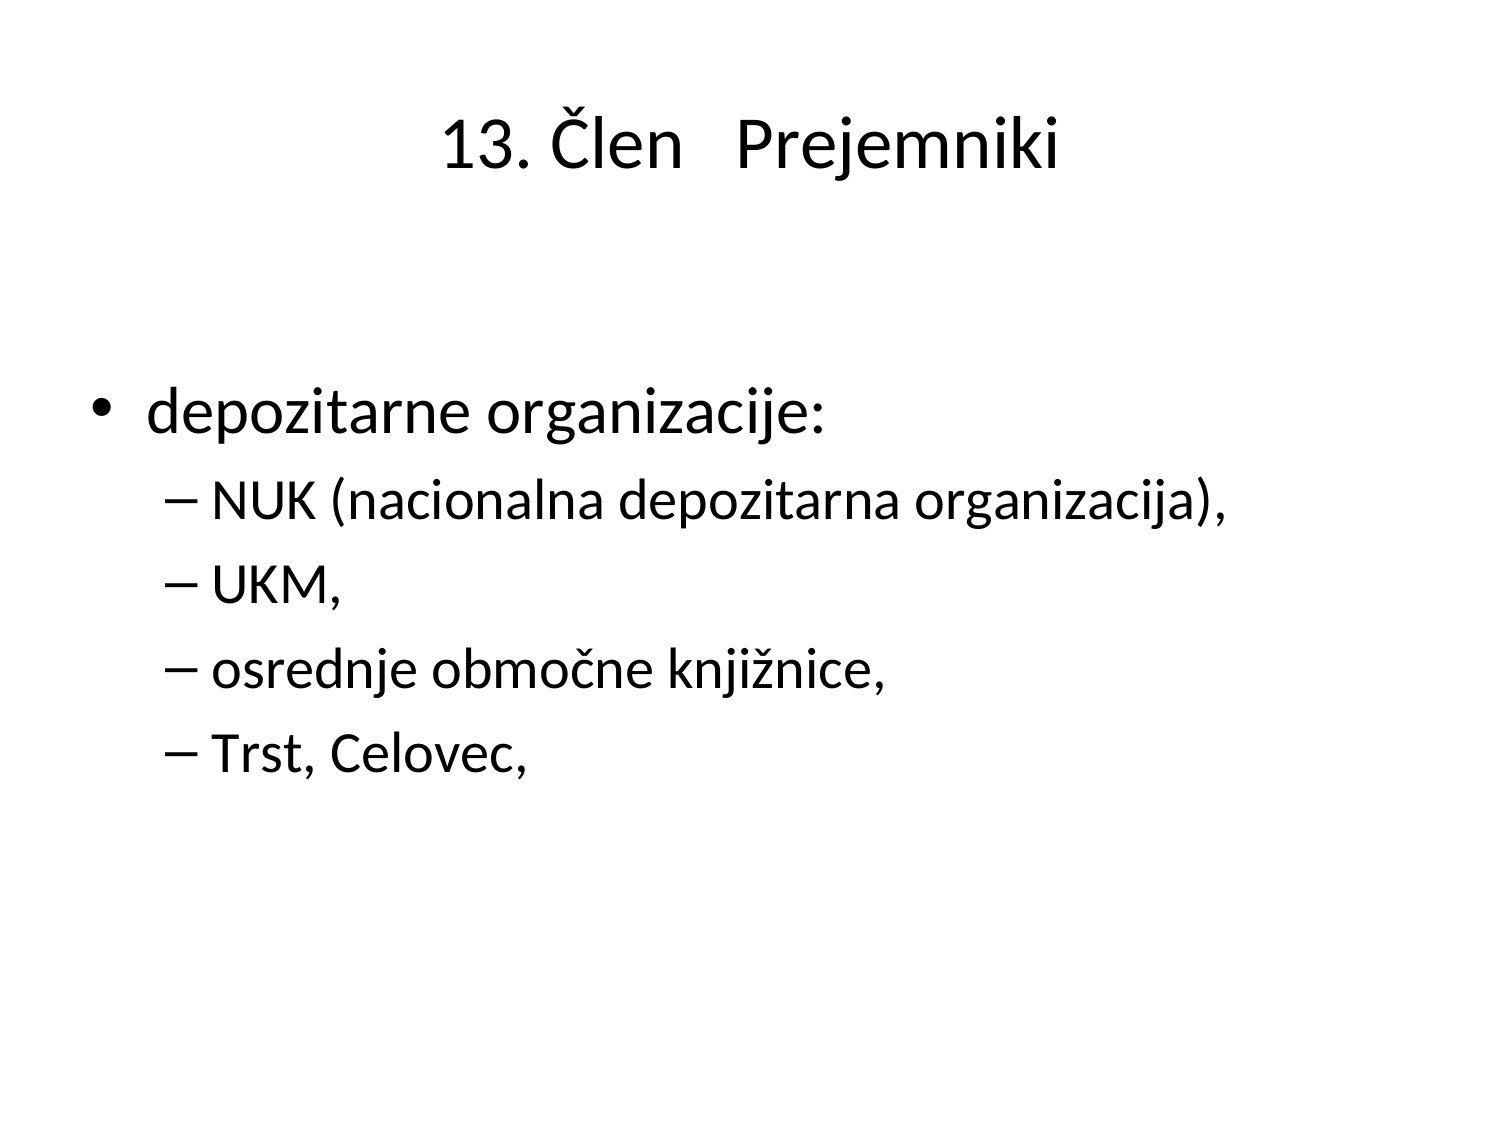

# 13. Člen Prejemniki
depozitarne organizacije:
NUK (nacionalna depozitarna organizacija),
UKM,
osrednje območne knjižnice,
Trst, Celovec,